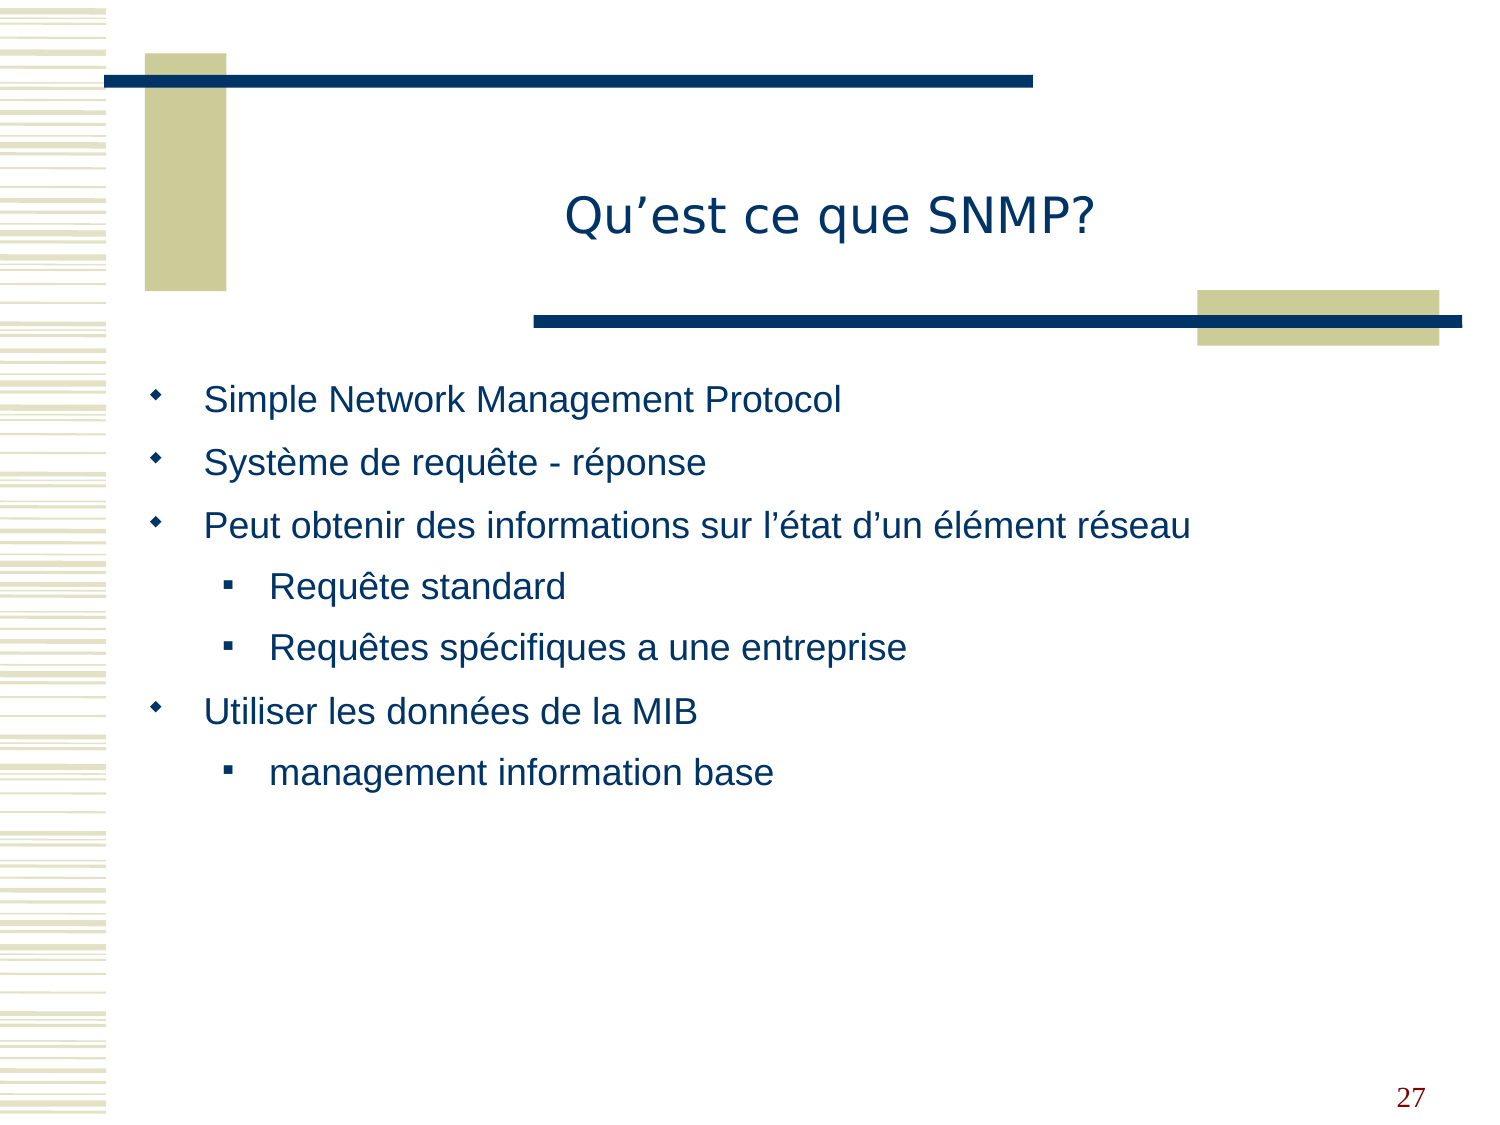

# Qu’est ce que SNMP?
Simple Network Management Protocol
Système de requête - réponse
Peut obtenir des informations sur l’état d’un élément réseau
Requête standard
Requêtes spécifiques a une entreprise
Utiliser les données de la MIB
management information base